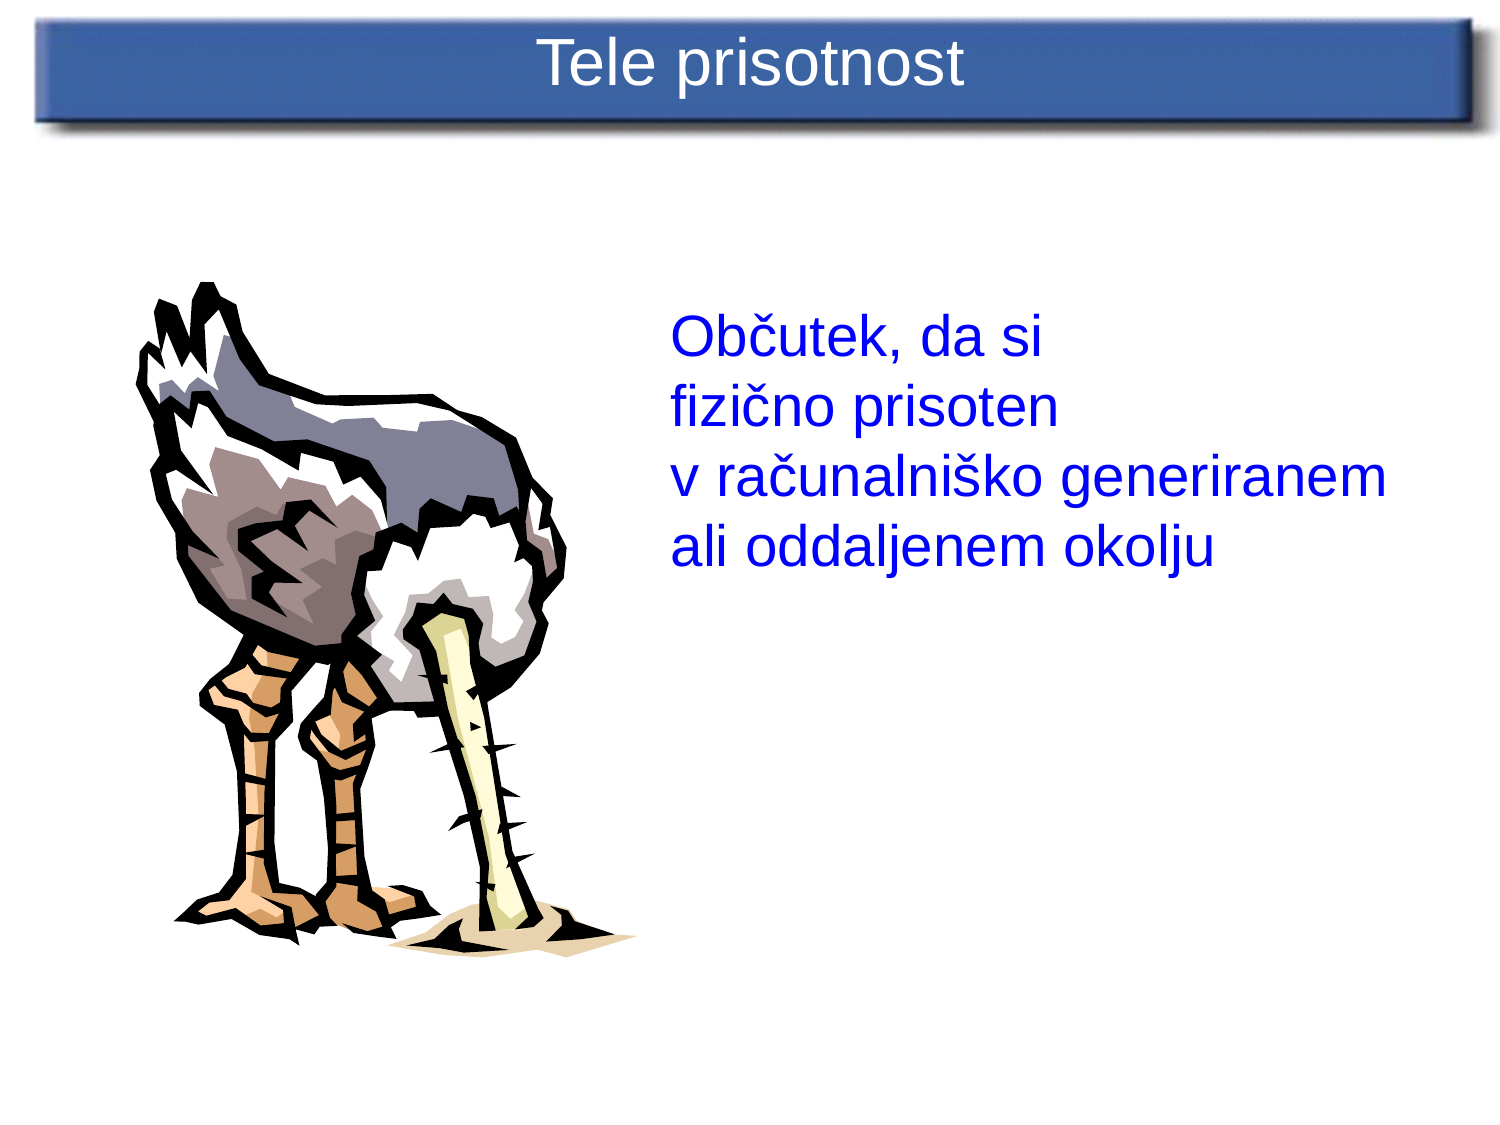

# Tele prisotnost
Občutek, da si
fizično prisoten
v računalniško generiranem
ali oddaljenem okolju